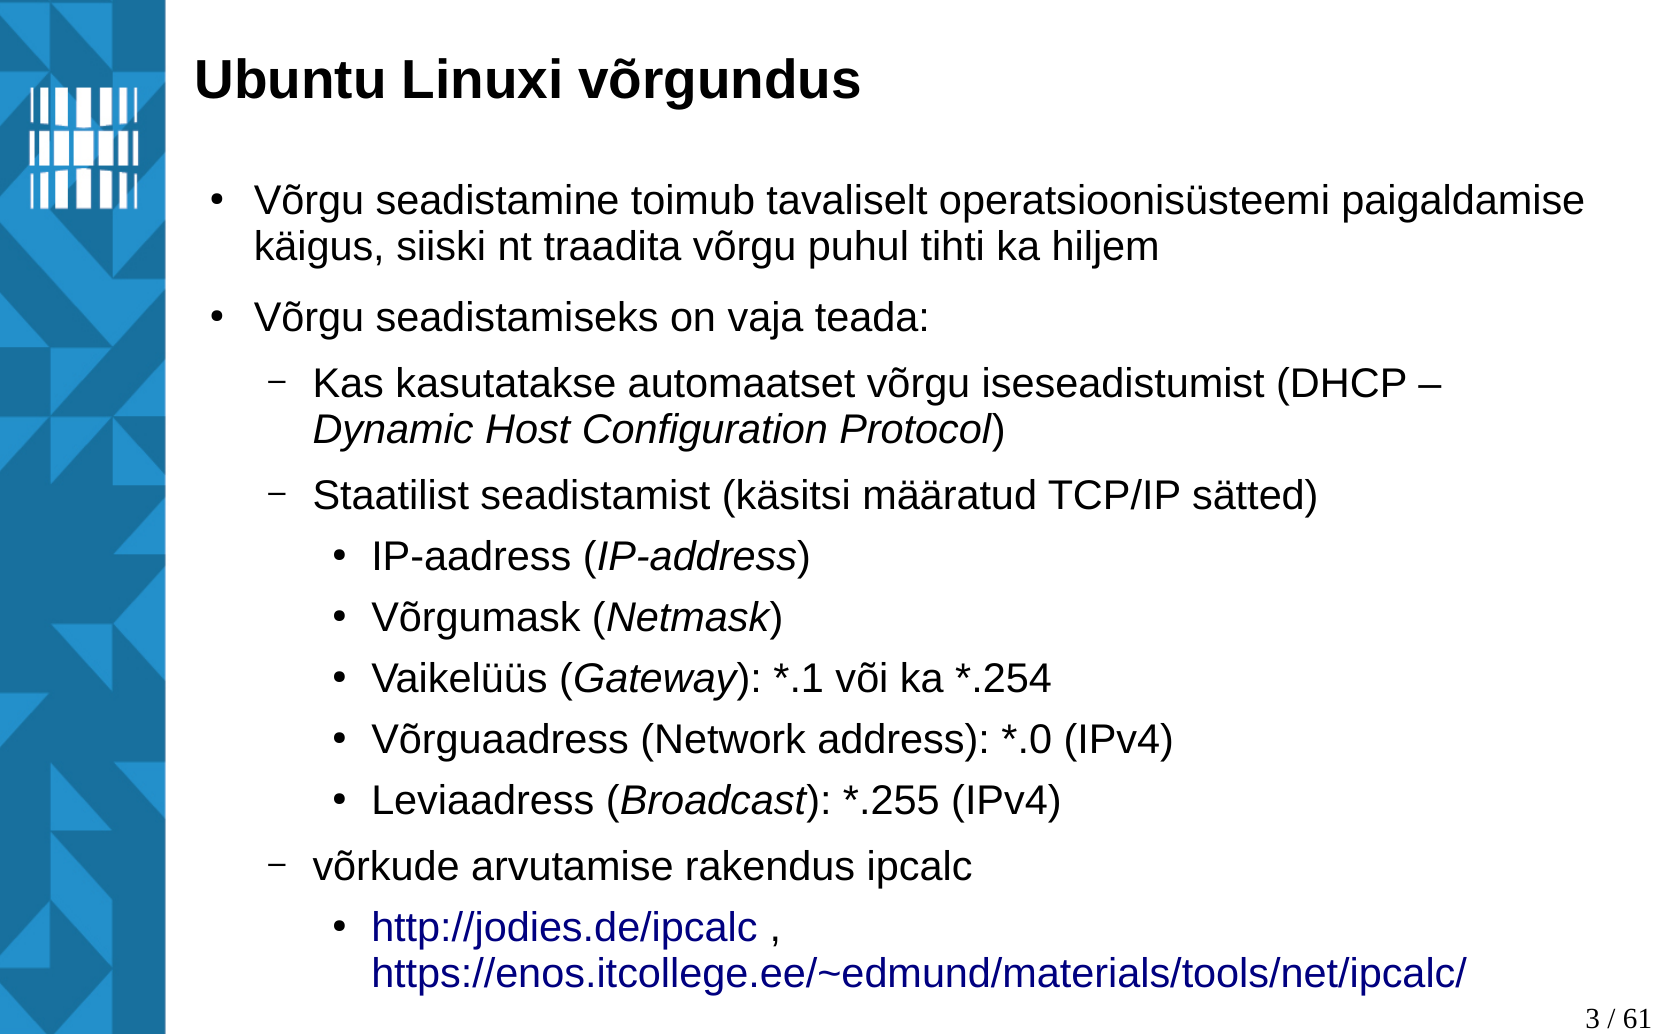

# Ubuntu Linuxi võrgundus
Võrgu seadistamine toimub tavaliselt operatsioonisüsteemi paigaldamise käigus, siiski nt traadita võrgu puhul tihti ka hiljem
Võrgu seadistamiseks on vaja teada:
Kas kasutatakse automaatset võrgu iseseadistumist (DHCP – Dynamic Host Configuration Protocol)
Staatilist seadistamist (käsitsi määratud TCP/IP sätted)
IP-aadress (IP-address)
Võrgumask (Netmask)
Vaikelüüs (Gateway): *.1 või ka *.254
Võrguaadress (Network address): *.0 (IPv4)
Leviaadress (Broadcast): *.255 (IPv4)
võrkude arvutamise rakendus ipcalc
http://jodies.de/ipcalc , https://enos.itcollege.ee/~edmund/materials/tools/net/ipcalc/
3